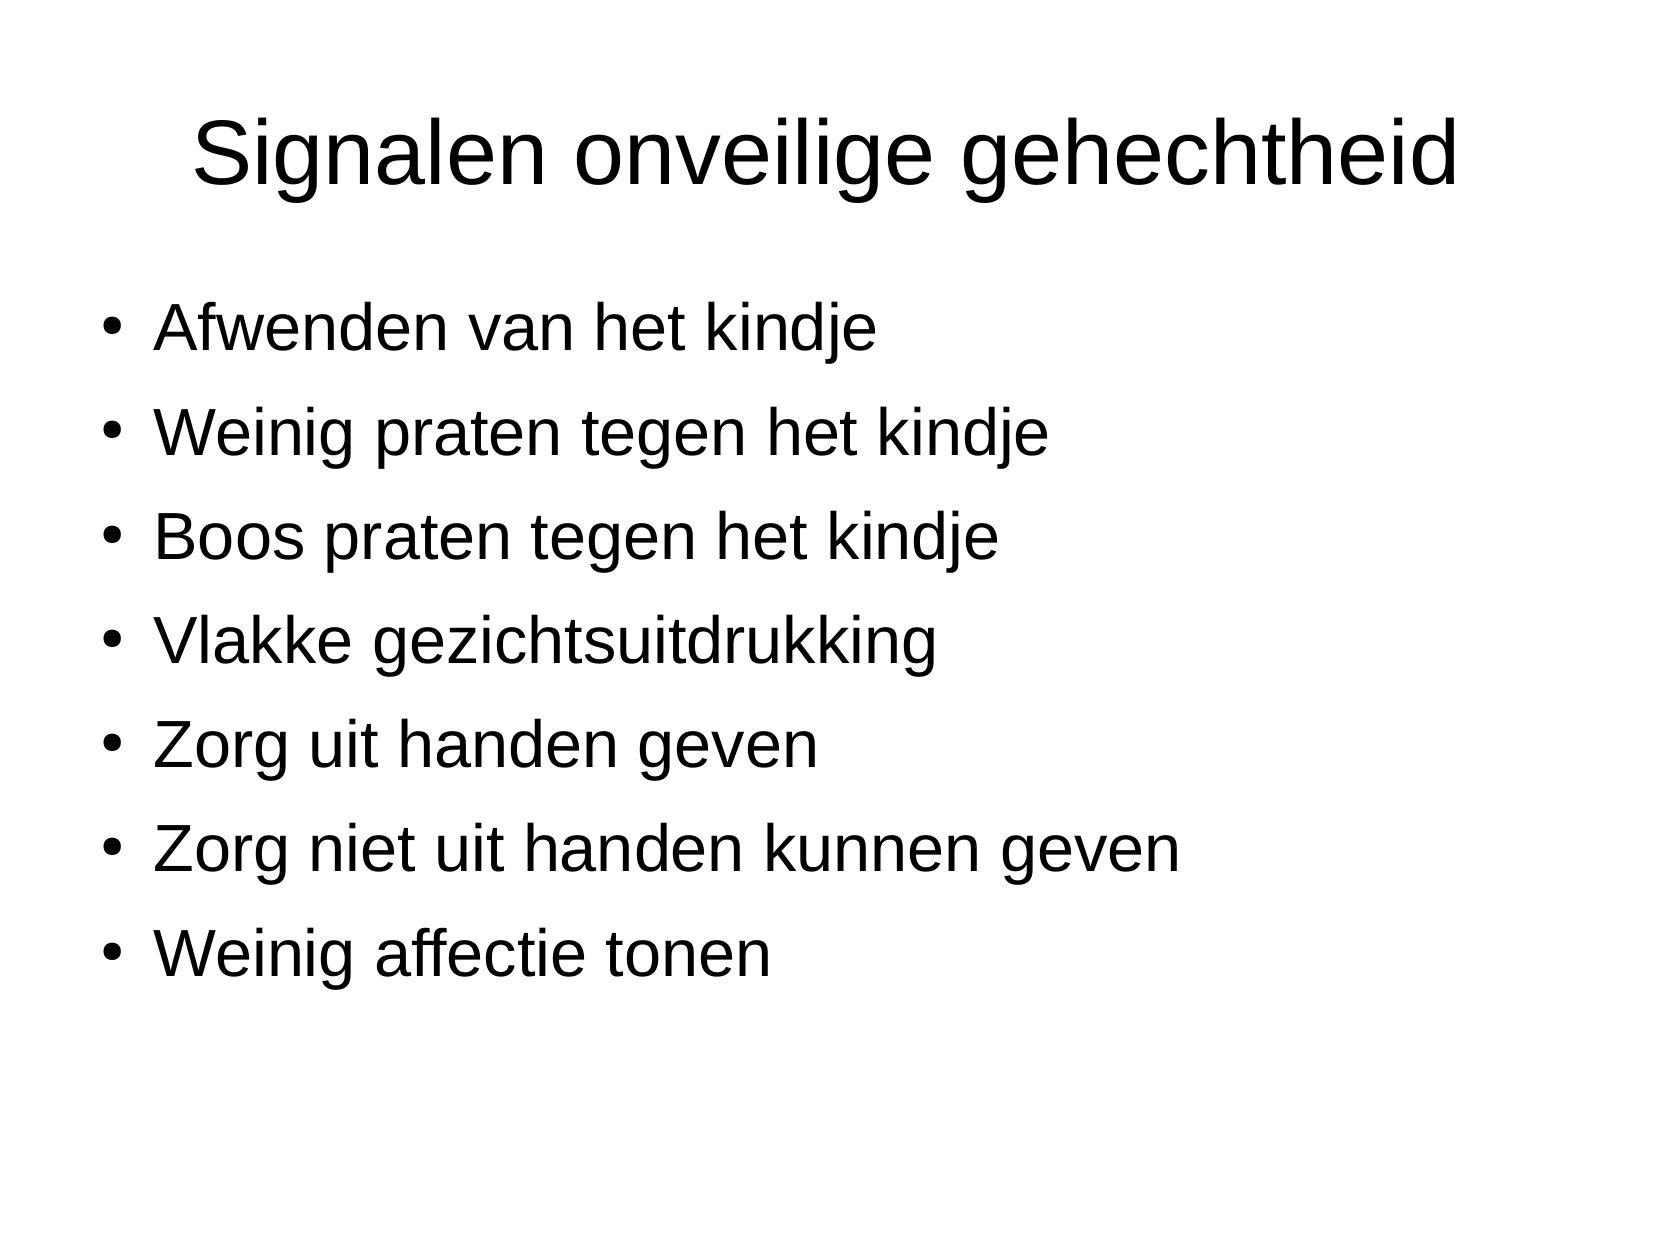

# Signalen onveilige gehechtheid
Afwenden van het kindje
Weinig praten tegen het kindje
Boos praten tegen het kindje
Vlakke gezichtsuitdrukking
Zorg uit handen geven
Zorg niet uit handen kunnen geven
Weinig affectie tonen